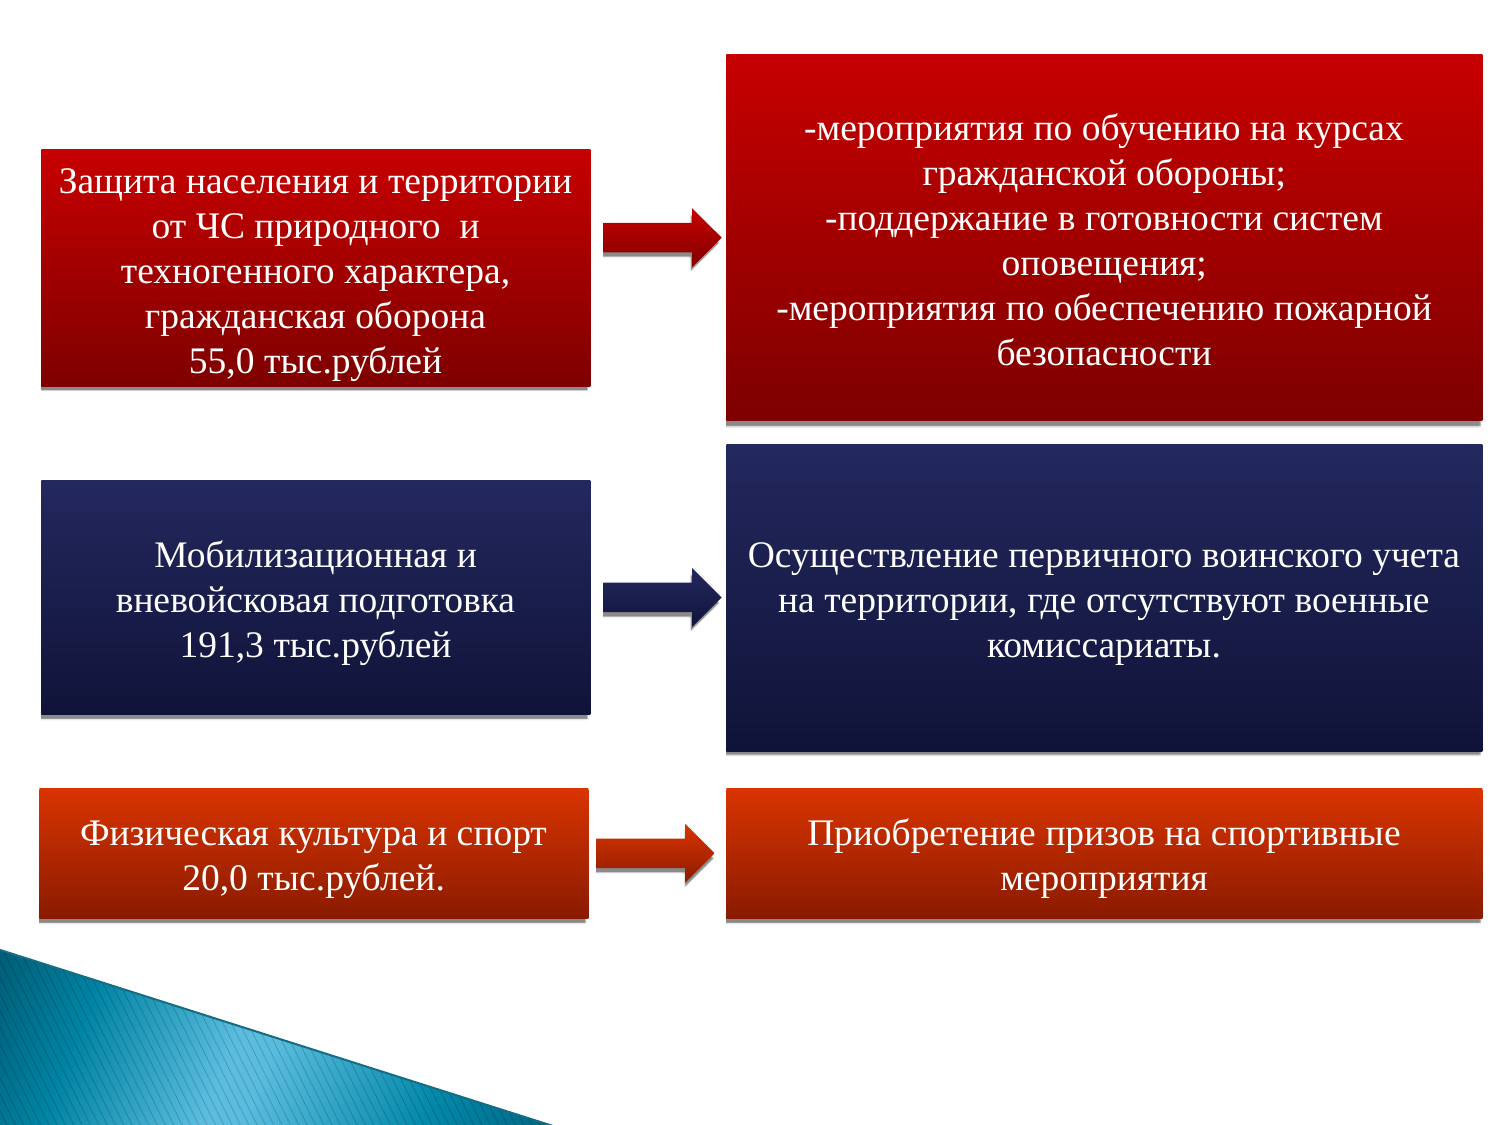

-мероприятия по обучению на курсах гражданской обороны;
-поддержание в готовности систем оповещения;
-мероприятия по обеспечению пожарной безопасности
Защита населения и территории от ЧС природного и техногенного характера, гражданская оборона
55,0 тыс.рублей
Осуществление первичного воинского учета на территории, где отсутствуют военные комиссариаты.
Мобилизационная и вневойсковая подготовка
191,3 тыс.рублей
Физическая культура и спорт
20,0 тыс.рублей.
Приобретение призов на спортивные мероприятия